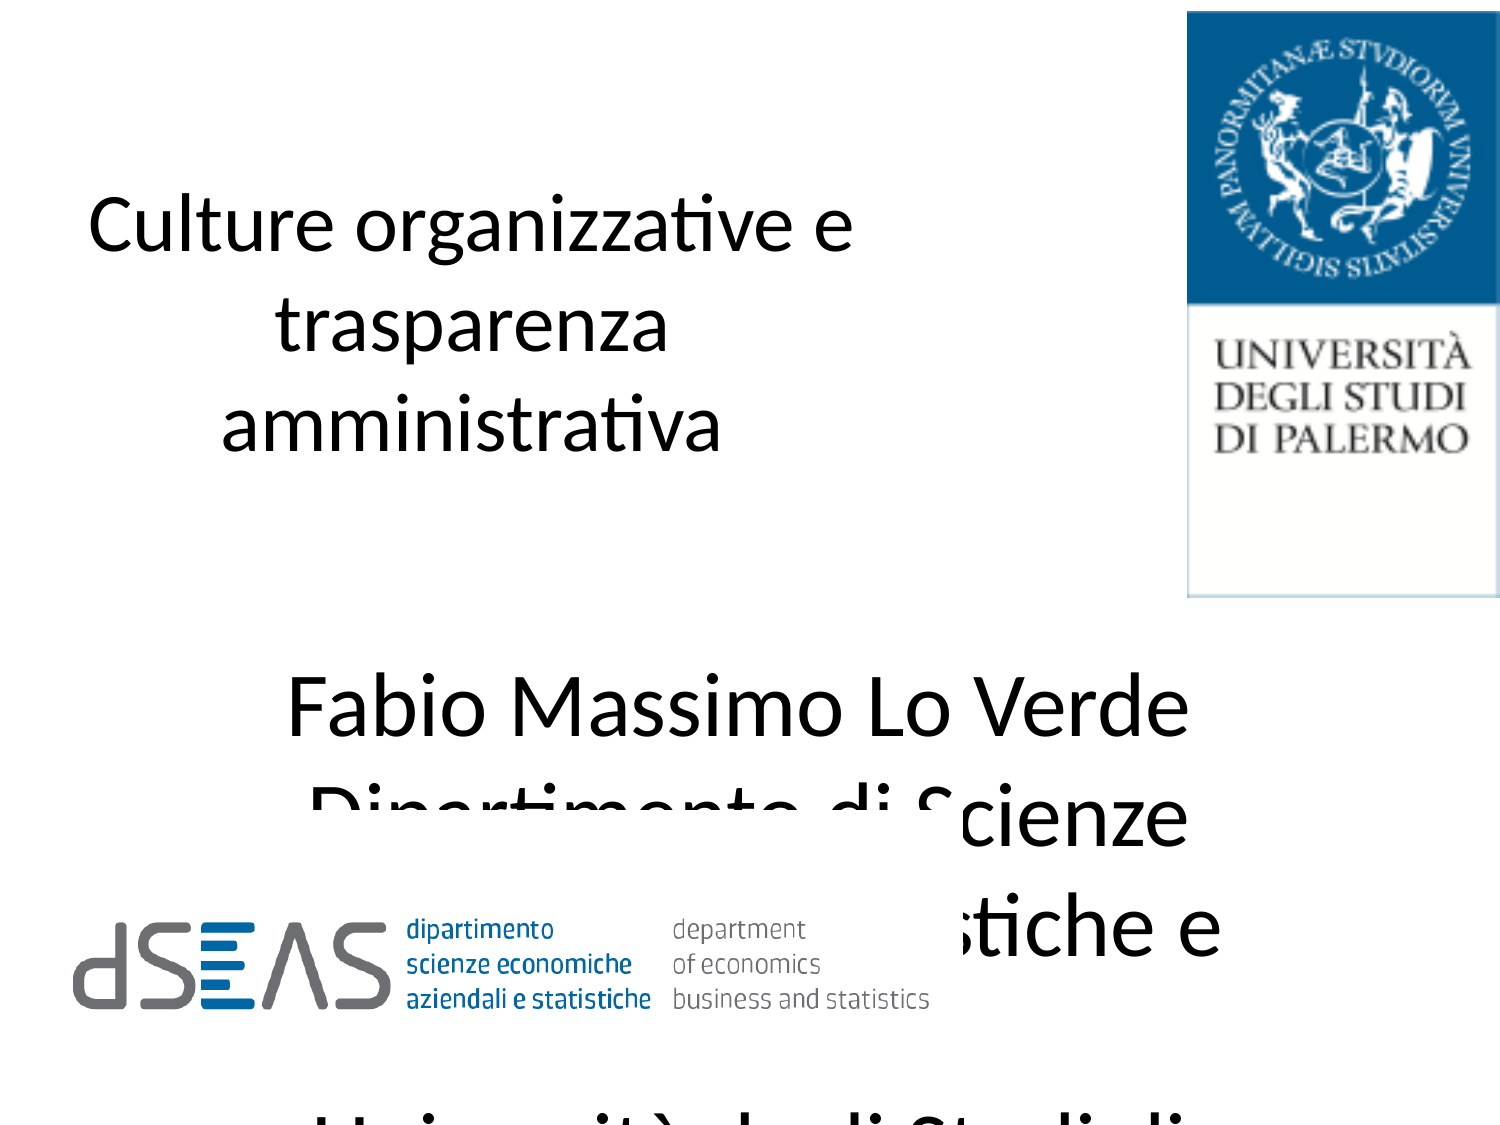

# Culture organizzative e trasparenza amministrativa
Fabio Massimo Lo Verde
Dipartimento di Scienze Economiche, Statistiche e Aziendali
Università degli Studi di Palermo
fabio.loverde@unipa.it